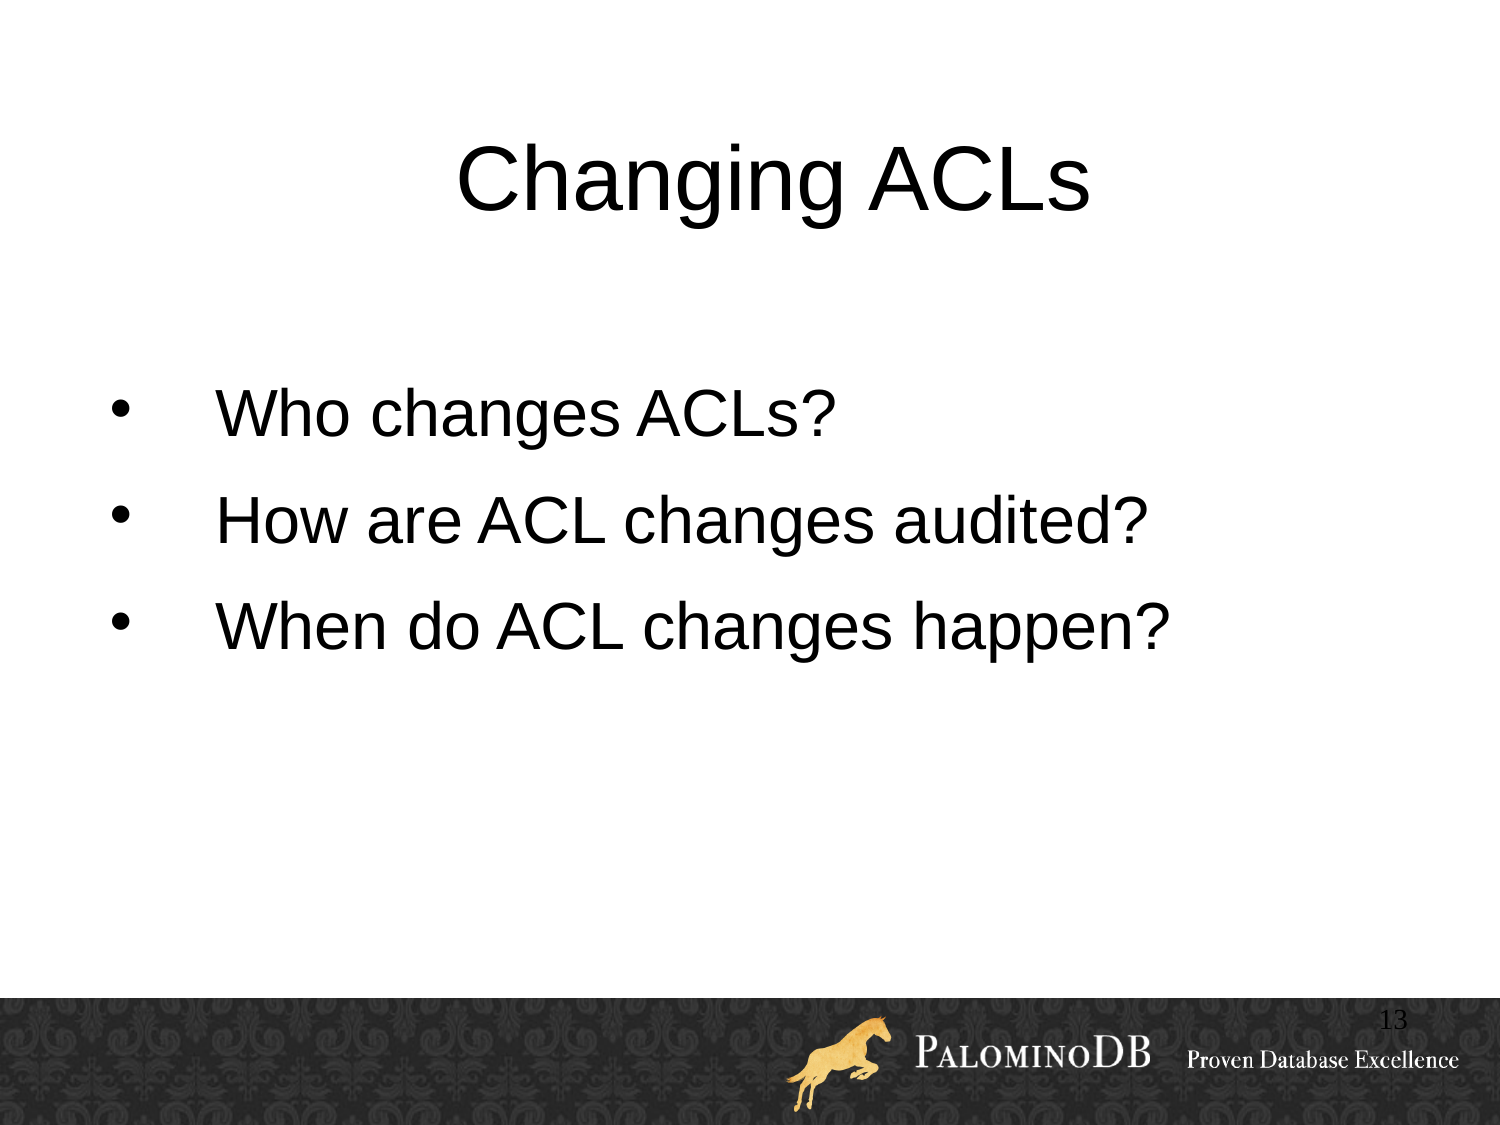

# Changing ACLs
Who changes ACLs?
How are ACL changes audited?
When do ACL changes happen?